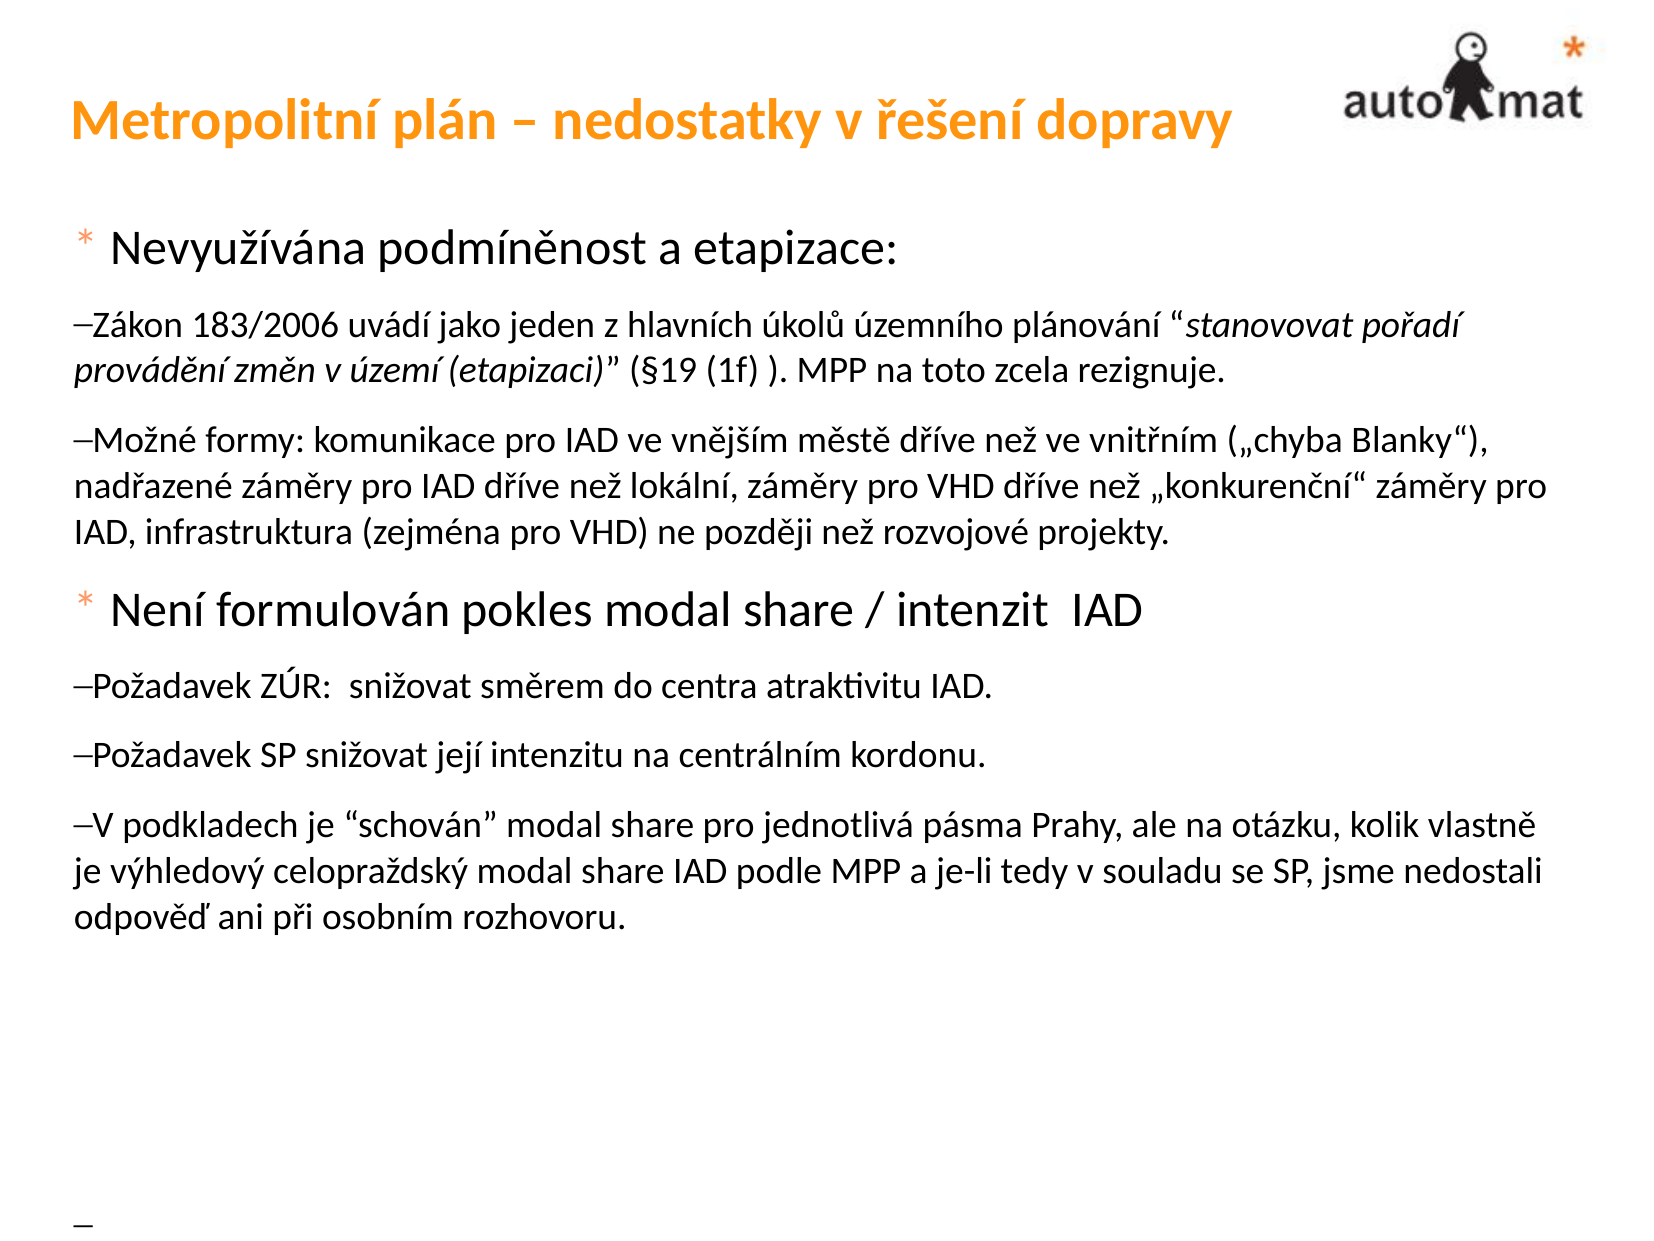

Metropolitní plán – nedostatky v řešení dopravy
* Nevyužívána podmíněnost a etapizace:
Zákon 183/2006 uvádí jako jeden z hlavních úkolů územního plánování “stanovovat pořadí provádění změn v území (etapizaci)” (§19 (1f) ). MPP na toto zcela rezignuje.
Možné formy: komunikace pro IAD ve vnějším městě dříve než ve vnitřním („chyba Blanky“), nadřazené záměry pro IAD dříve než lokální, záměry pro VHD dříve než „konkurenční“ záměry pro IAD, infrastruktura (zejména pro VHD) ne později než rozvojové projekty.
* Není formulován pokles modal share / intenzit IAD
Požadavek ZÚR: snižovat směrem do centra atraktivitu IAD.
Požadavek SP snižovat její intenzitu na centrálním kordonu.
V podkladech je “schován” modal share pro jednotlivá pásma Prahy, ale na otázku, kolik vlastně je výhledový celopraždský modal share IAD podle MPP a je-li tedy v souladu se SP, jsme nedostali odpověď ani při osobním rozhovoru.